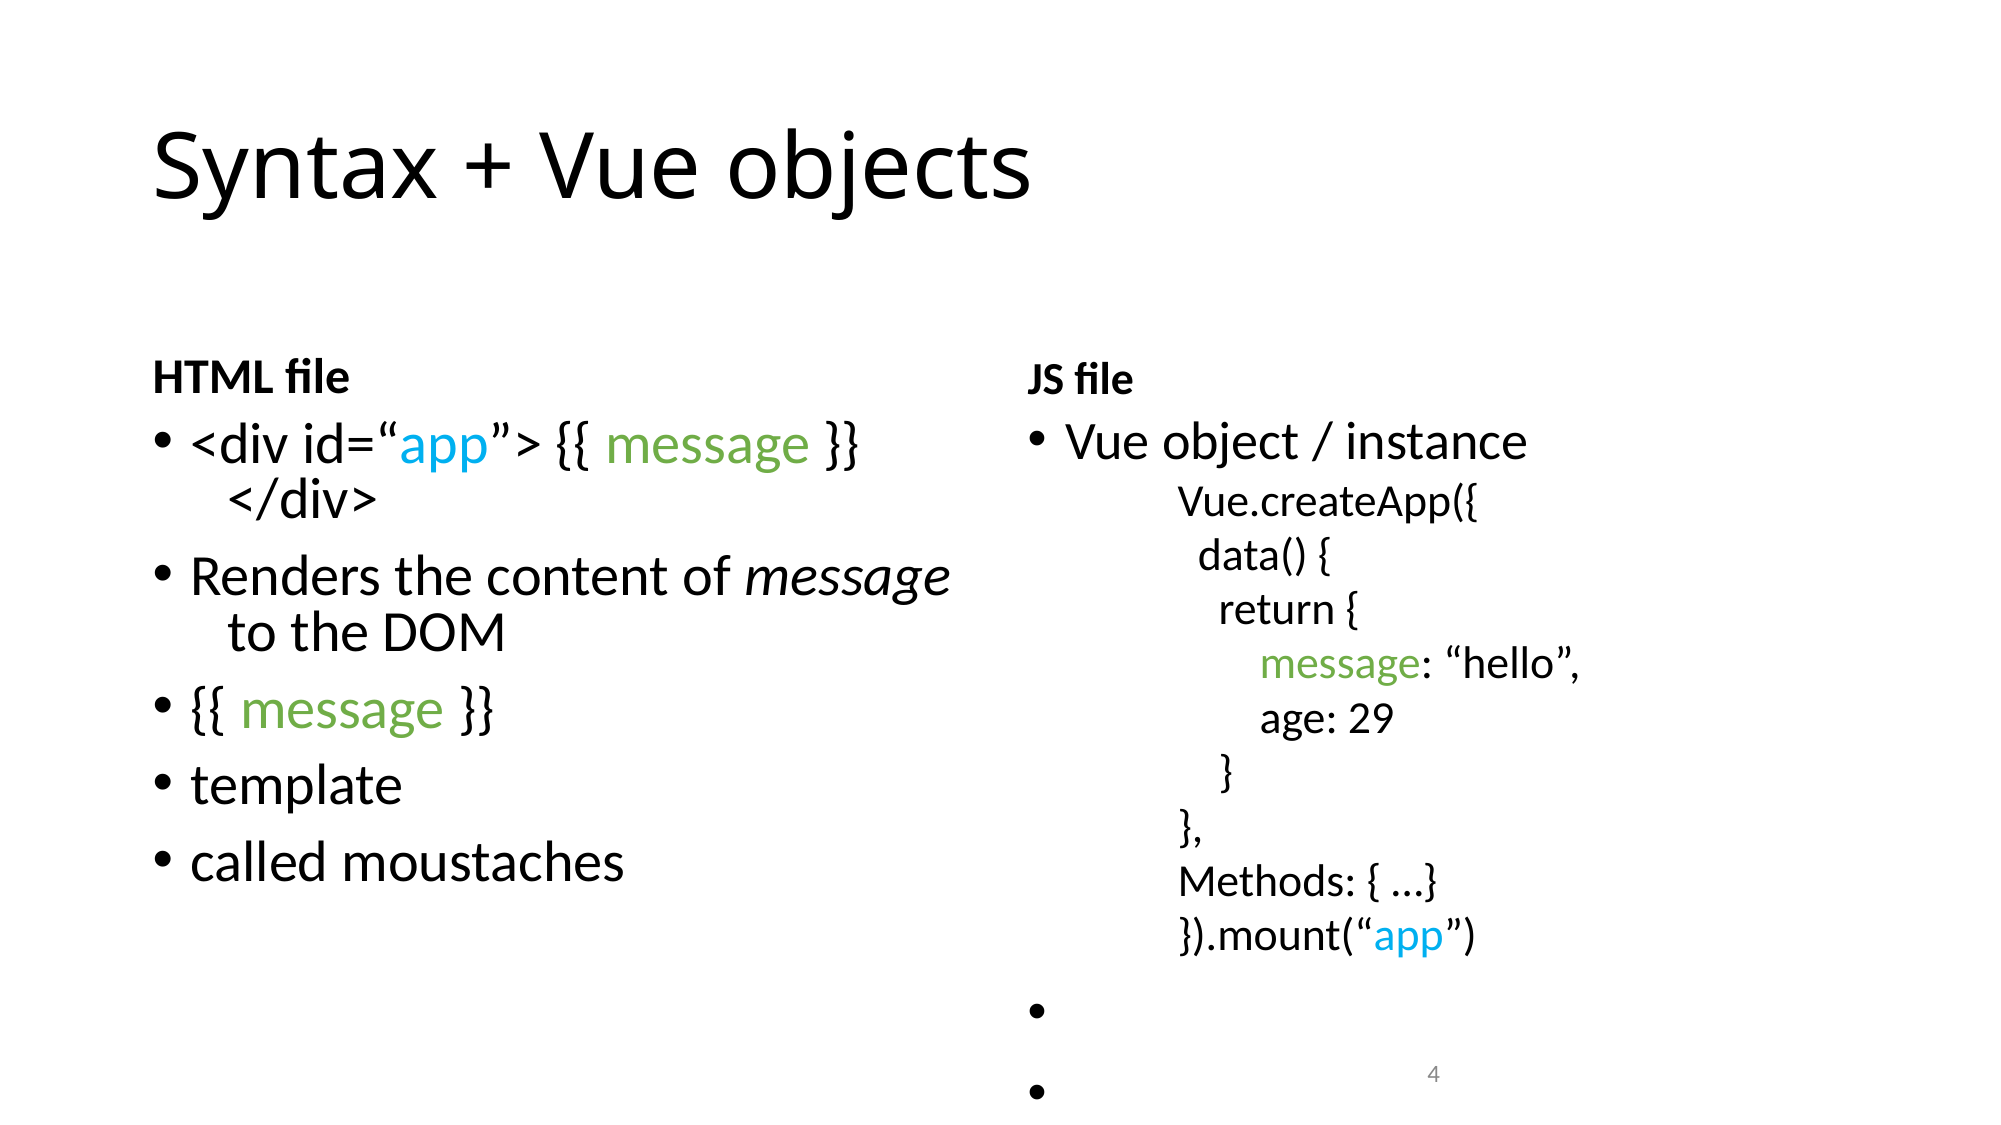

# Syntax + Vue objects
HTML file
JS file
<div id=“app”> {{ message }} </div>
Renders the content of message to the DOM
{{ message }}
template
called moustaches
Vue object / instance
Vue.createApp({
 data() {
 return {
 message: “hello”,
 age: 29
 }
},
Methods: { …}
}).mount(“app”)
4